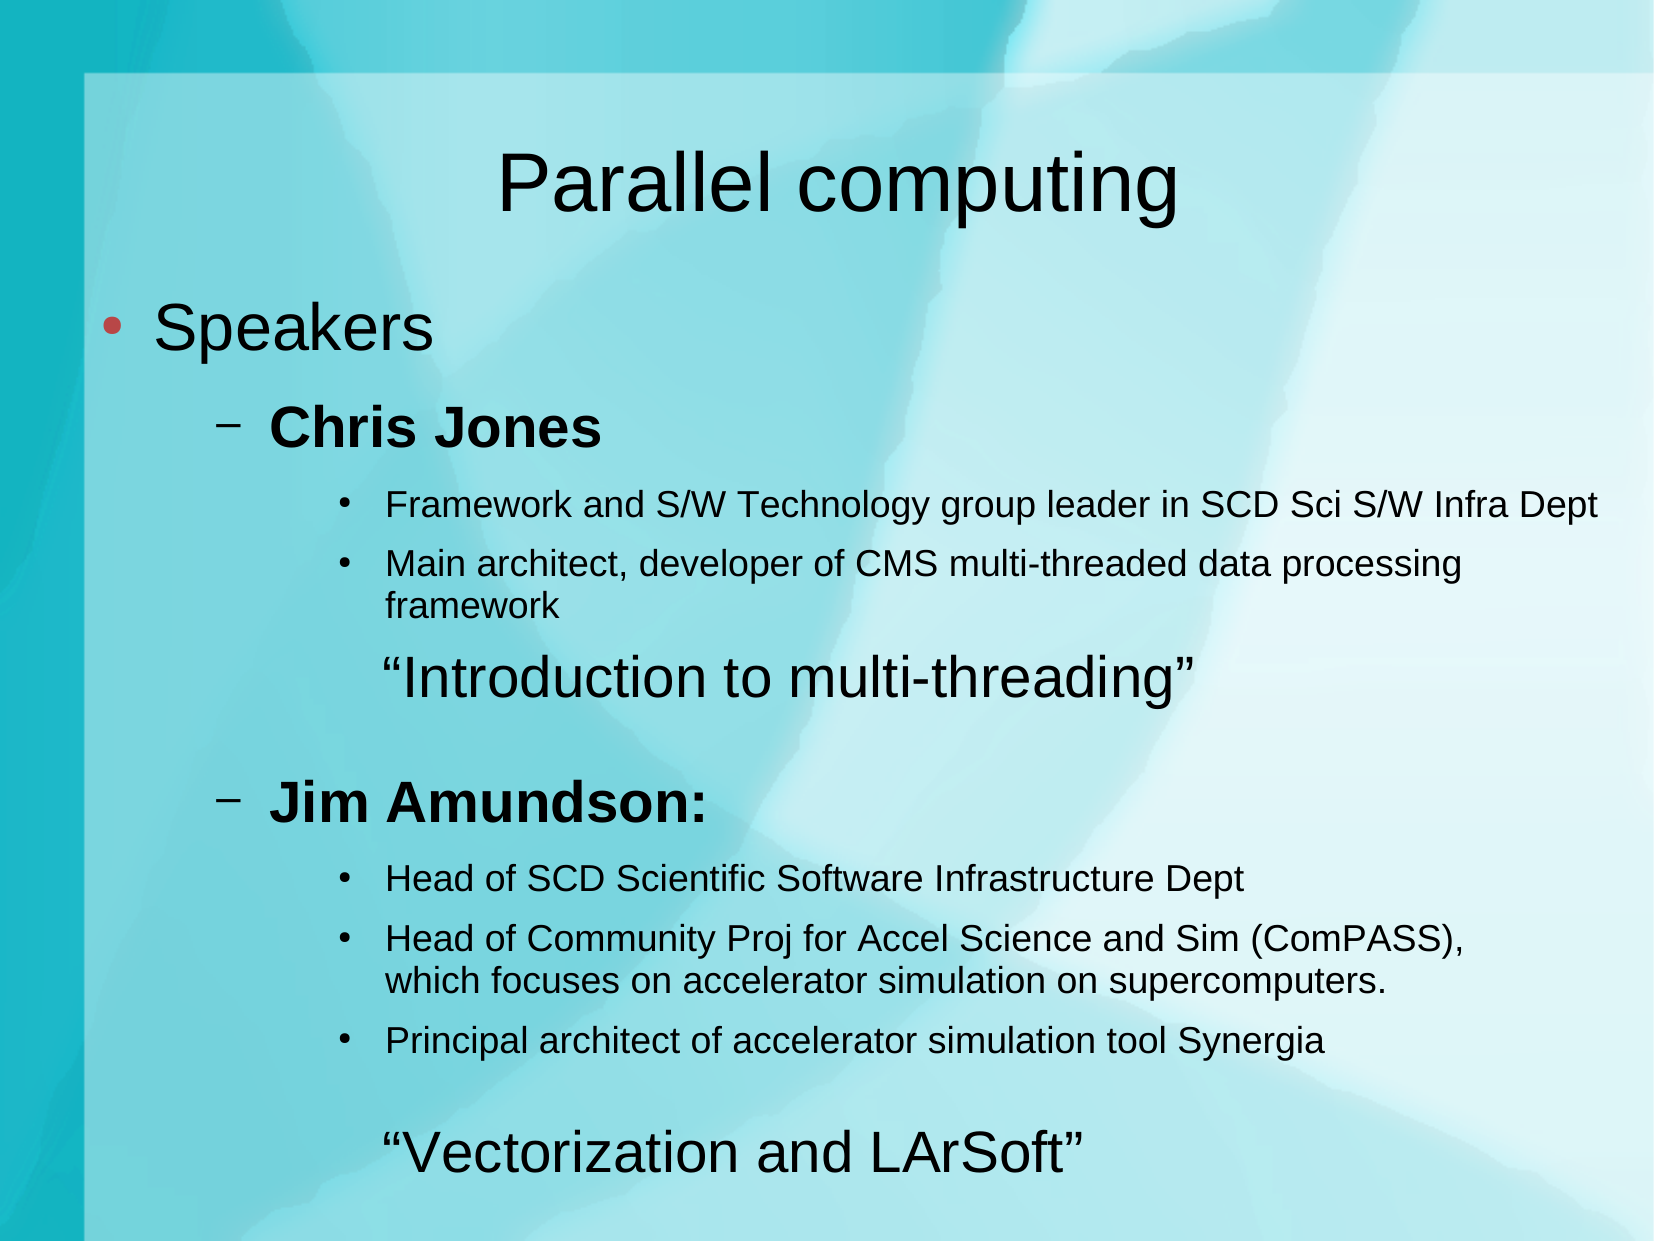

# Parallel computing
Speakers
Chris Jones
Framework and S/W Technology group leader in SCD Sci S/W Infra Dept
Main architect, developer of CMS multi-threaded data processing framework
 “Introduction to multi-threading”
Jim Amundson:
Head of SCD Scientific Software Infrastructure Dept
Head of Community Proj for Accel Science and Sim (ComPASS), which focuses on accelerator simulation on supercomputers.
Principal architect of accelerator simulation tool Synergia
 “Vectorization and LArSoft”